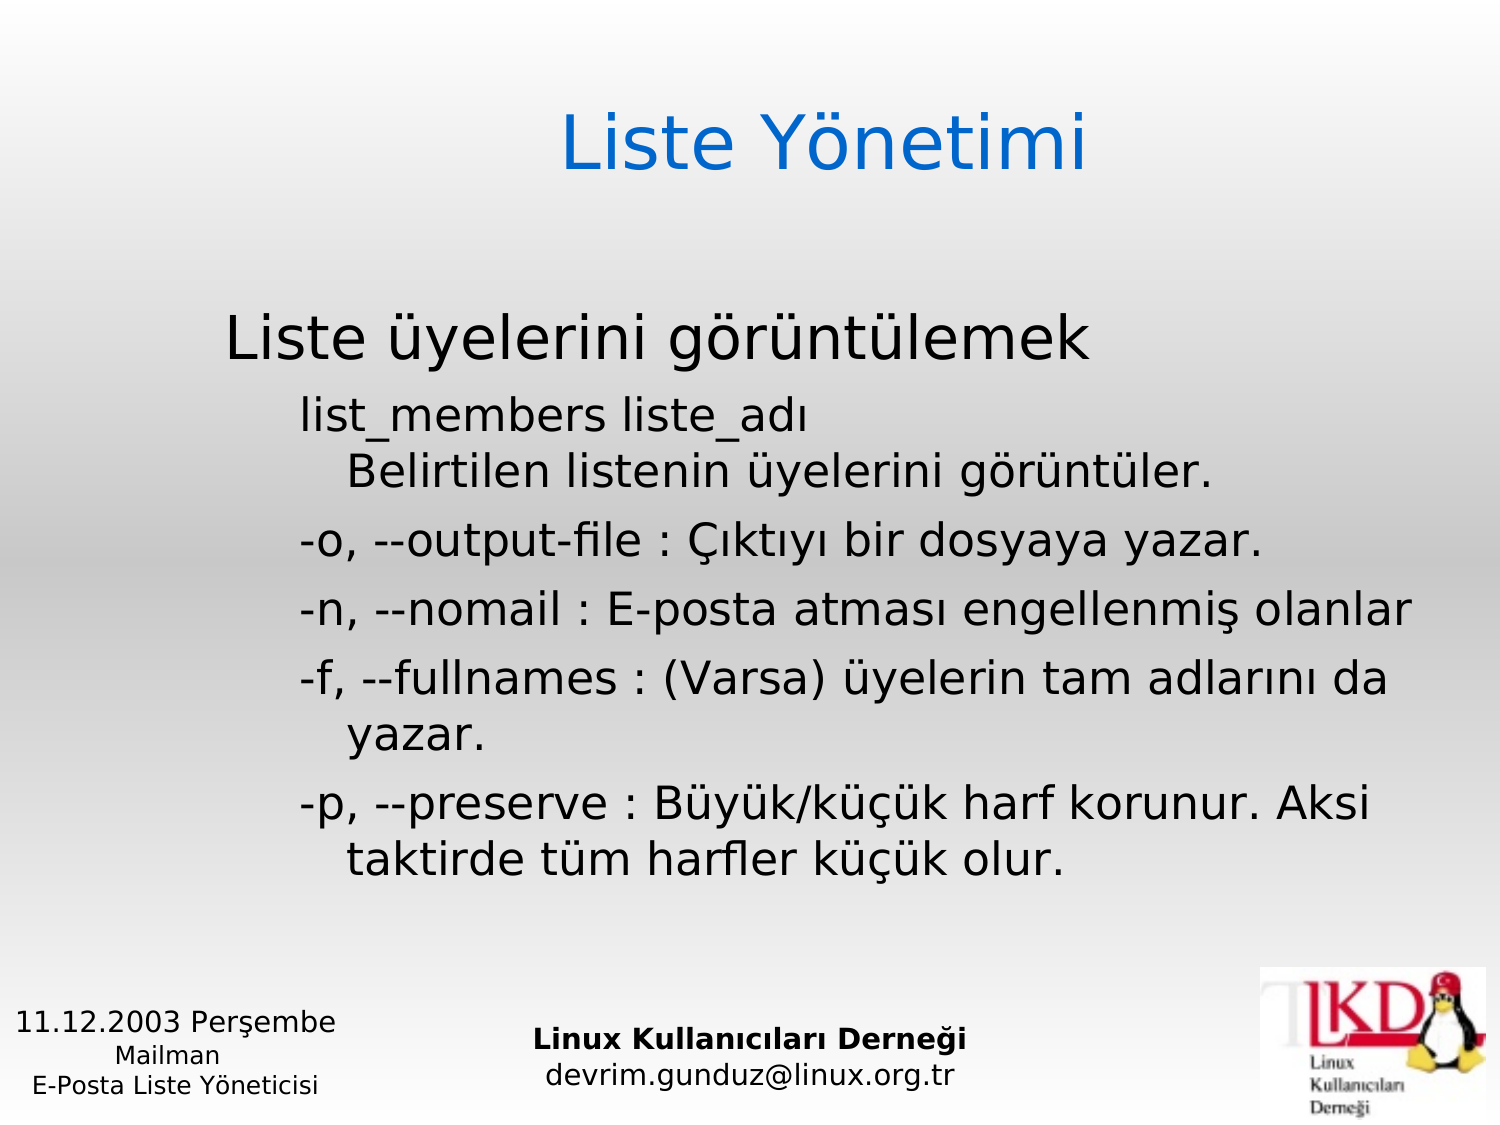

# Liste Yönetimi
Liste üyelerini görüntülemek
list_members liste_adı
Belirtilen listenin üyelerini görüntüler.
-o, --output-file : Çıktıyı bir dosyaya yazar.
-n, --nomail : E-posta atması engellenmiş olanlar
-f, --fullnames : (Varsa) üyelerin tam adlarını da yazar.
-p, --preserve : Büyük/küçük harf korunur. Aksi taktirde tüm harfler küçük olur.